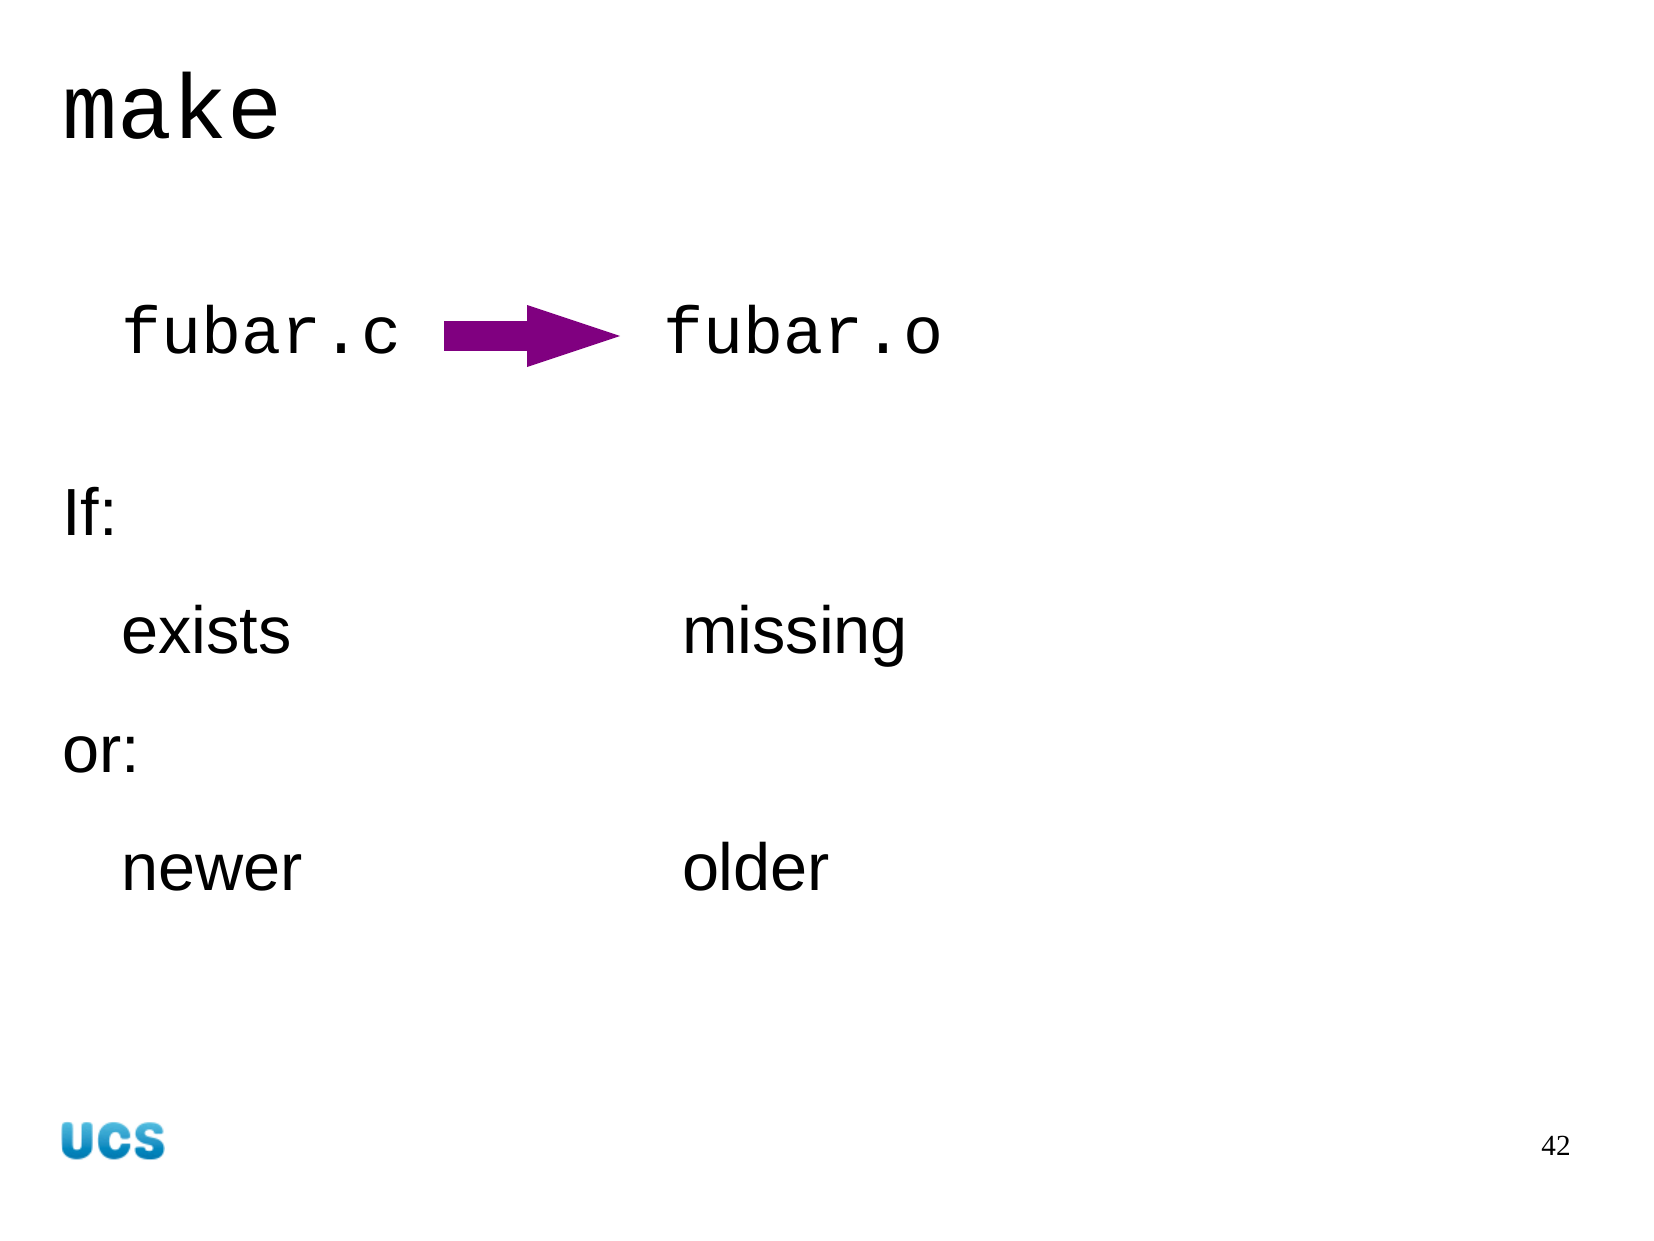

make
fubar.c
 fubar.o
If:
exists
missing
or:
newer
older
42